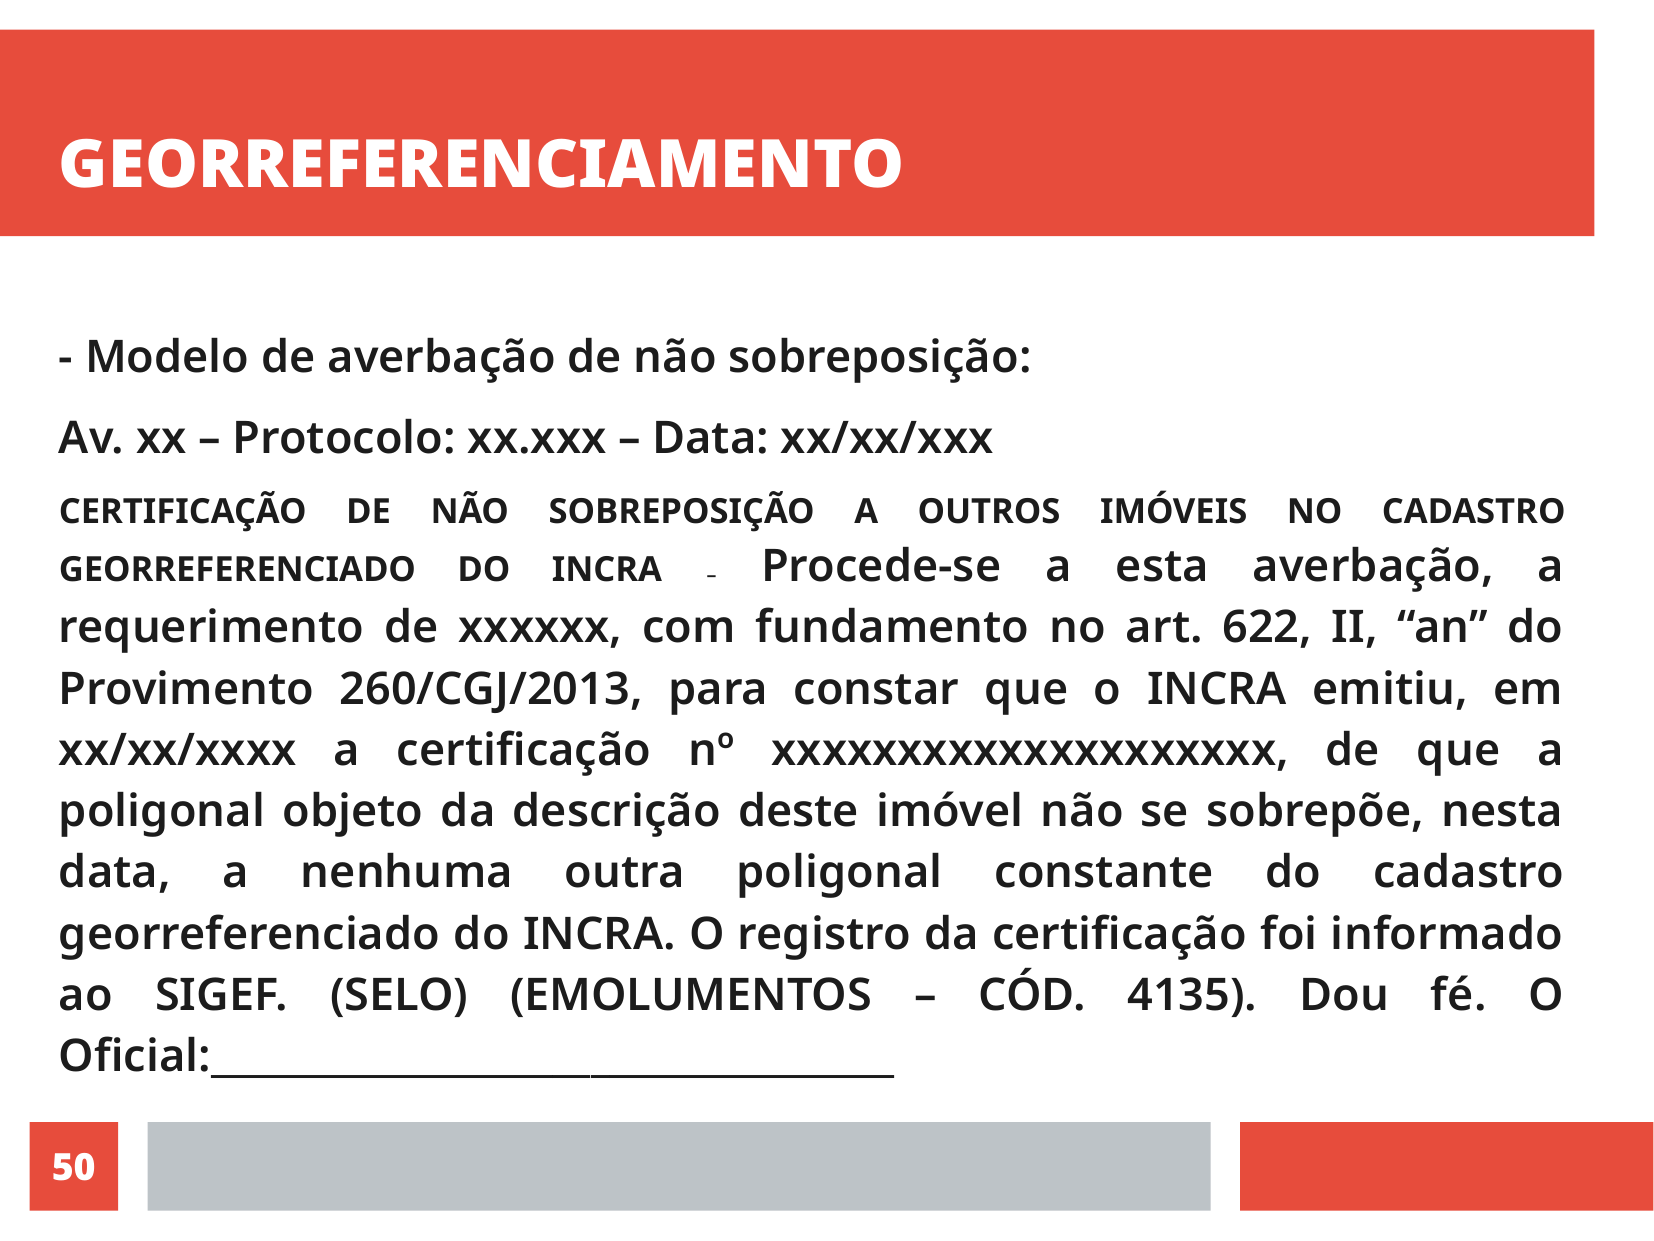

# GEORREFERENCIAMENTO
- Modelo de averbação de não sobreposição:
Av. xx – Protocolo: xx.xxx – Data: xx/xx/xxx
CERTIFICAÇÃO DE NÃO SOBREPOSIÇÃO A OUTROS IMÓVEIS NO CADASTRO GEORREFERENCIADO DO INCRA – Procede-se a esta averbação, a requerimento de xxxxxx, com fundamento no art. 622, II, “an” do Provimento 260/CGJ/2013, para constar que o INCRA emitiu, em xx/xx/xxxx a certificação nº xxxxxxxxxxxxxxxxxxxx, de que a poligonal objeto da descrição deste imóvel não se sobrepõe, nesta data, a nenhuma outra poligonal constante do cadastro georreferenciado do INCRA. O registro da certificação foi informado ao SIGEF. (SELO) (EMOLUMENTOS – CÓD. 4135). Dou fé. O Oficial:____________________________________
50